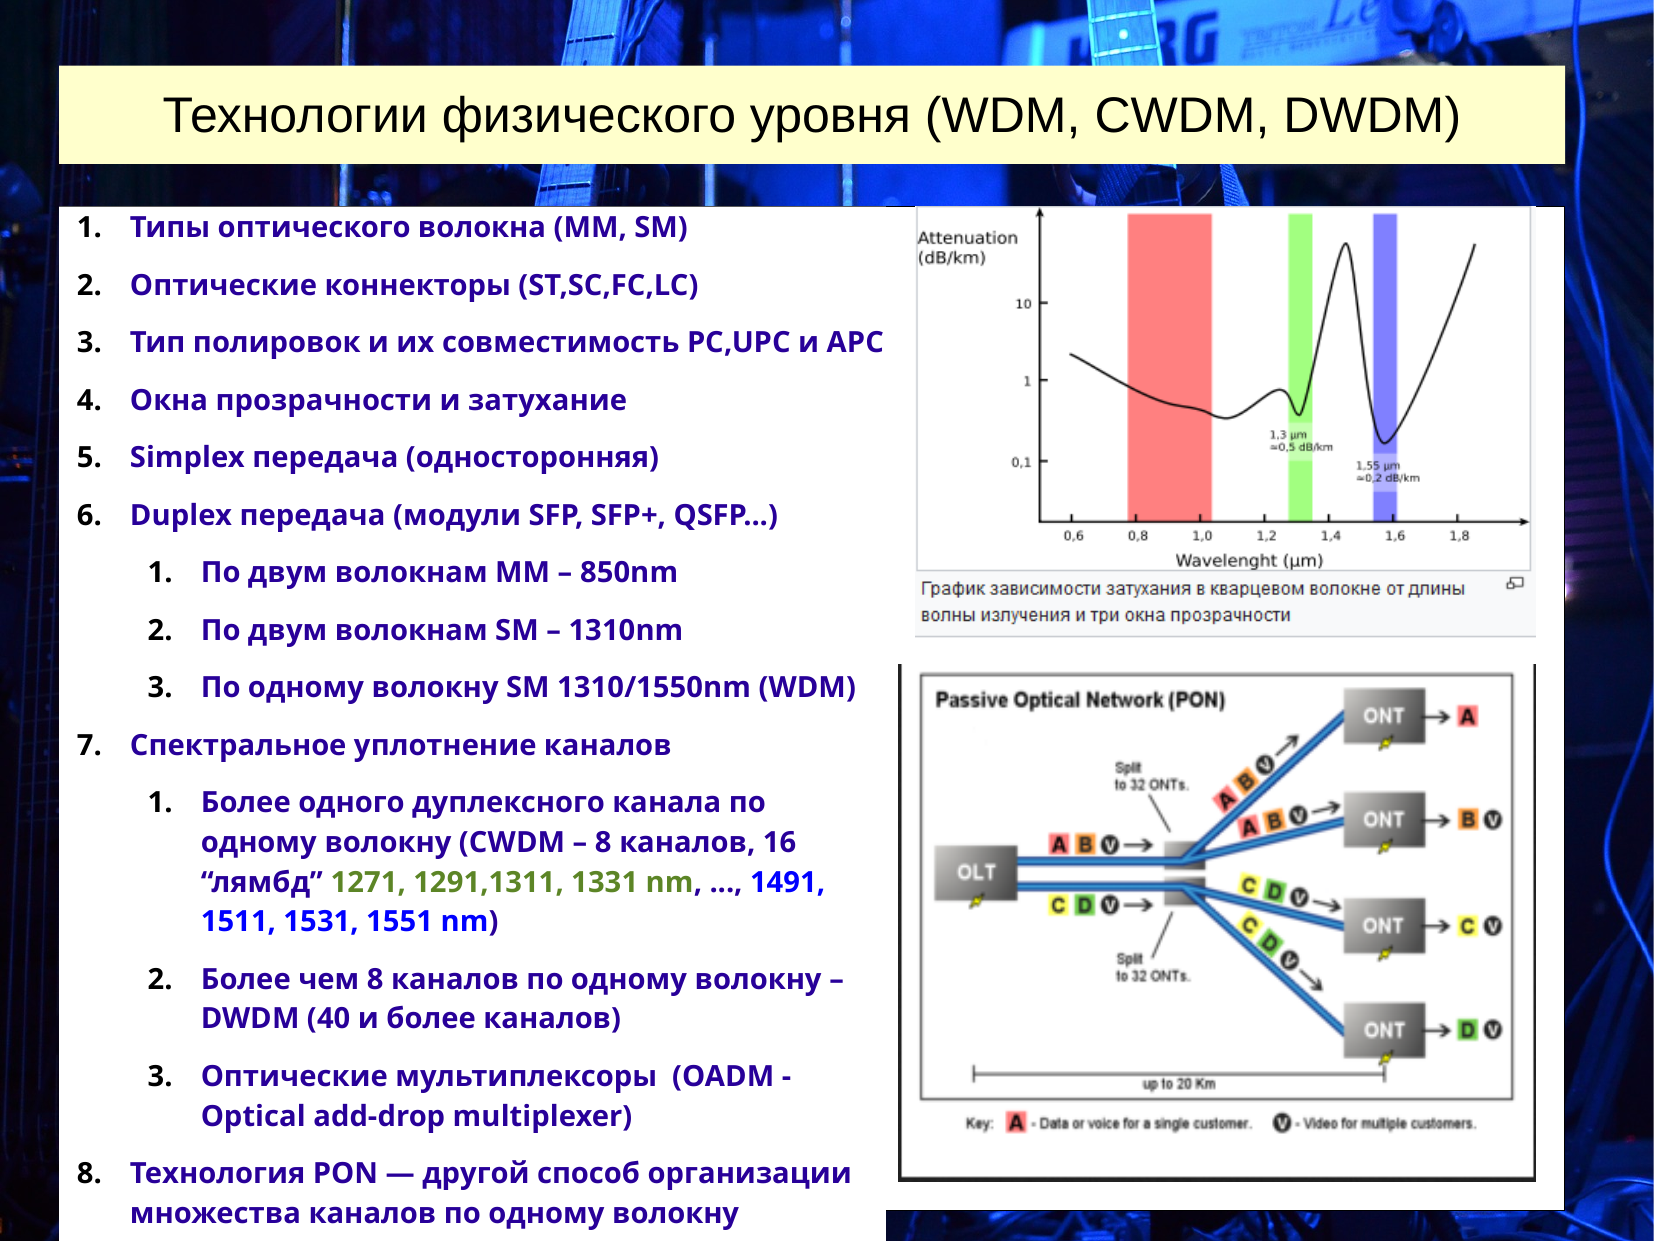

# Технологии физического уровня (WDM, CWDM, DWDM)
Типы оптического волокна (MM, SM)
Оптические коннекторы (ST,SC,FC,LC)
Тип полировок и их совместимость PC,UPC и APC
Окна прозрачности и затухание
Simplex передача (односторонняя)
Duplex передача (модули SFP, SFP+, QSFP...)
По двум волокнам MM – 850nm
По двум волокнам SM – 1310nm
По одному волокну SM 1310/1550nm (WDM)
Спектральное уплотнение каналов
Более одного дуплексного канала по одному волокну (CWDM – 8 каналов, 16 “лямбд” 1271, 1291,1311, 1331 nm, ..., 1491, 1511, 1531, 1551 nm)
Более чем 8 каналов по одному волокну – DWDM (40 и более каналов)
Оптические мультиплексоры (OADM - Optical add-drop multiplexer)
Технология PON — другой способ организации множества каналов по одному волокну